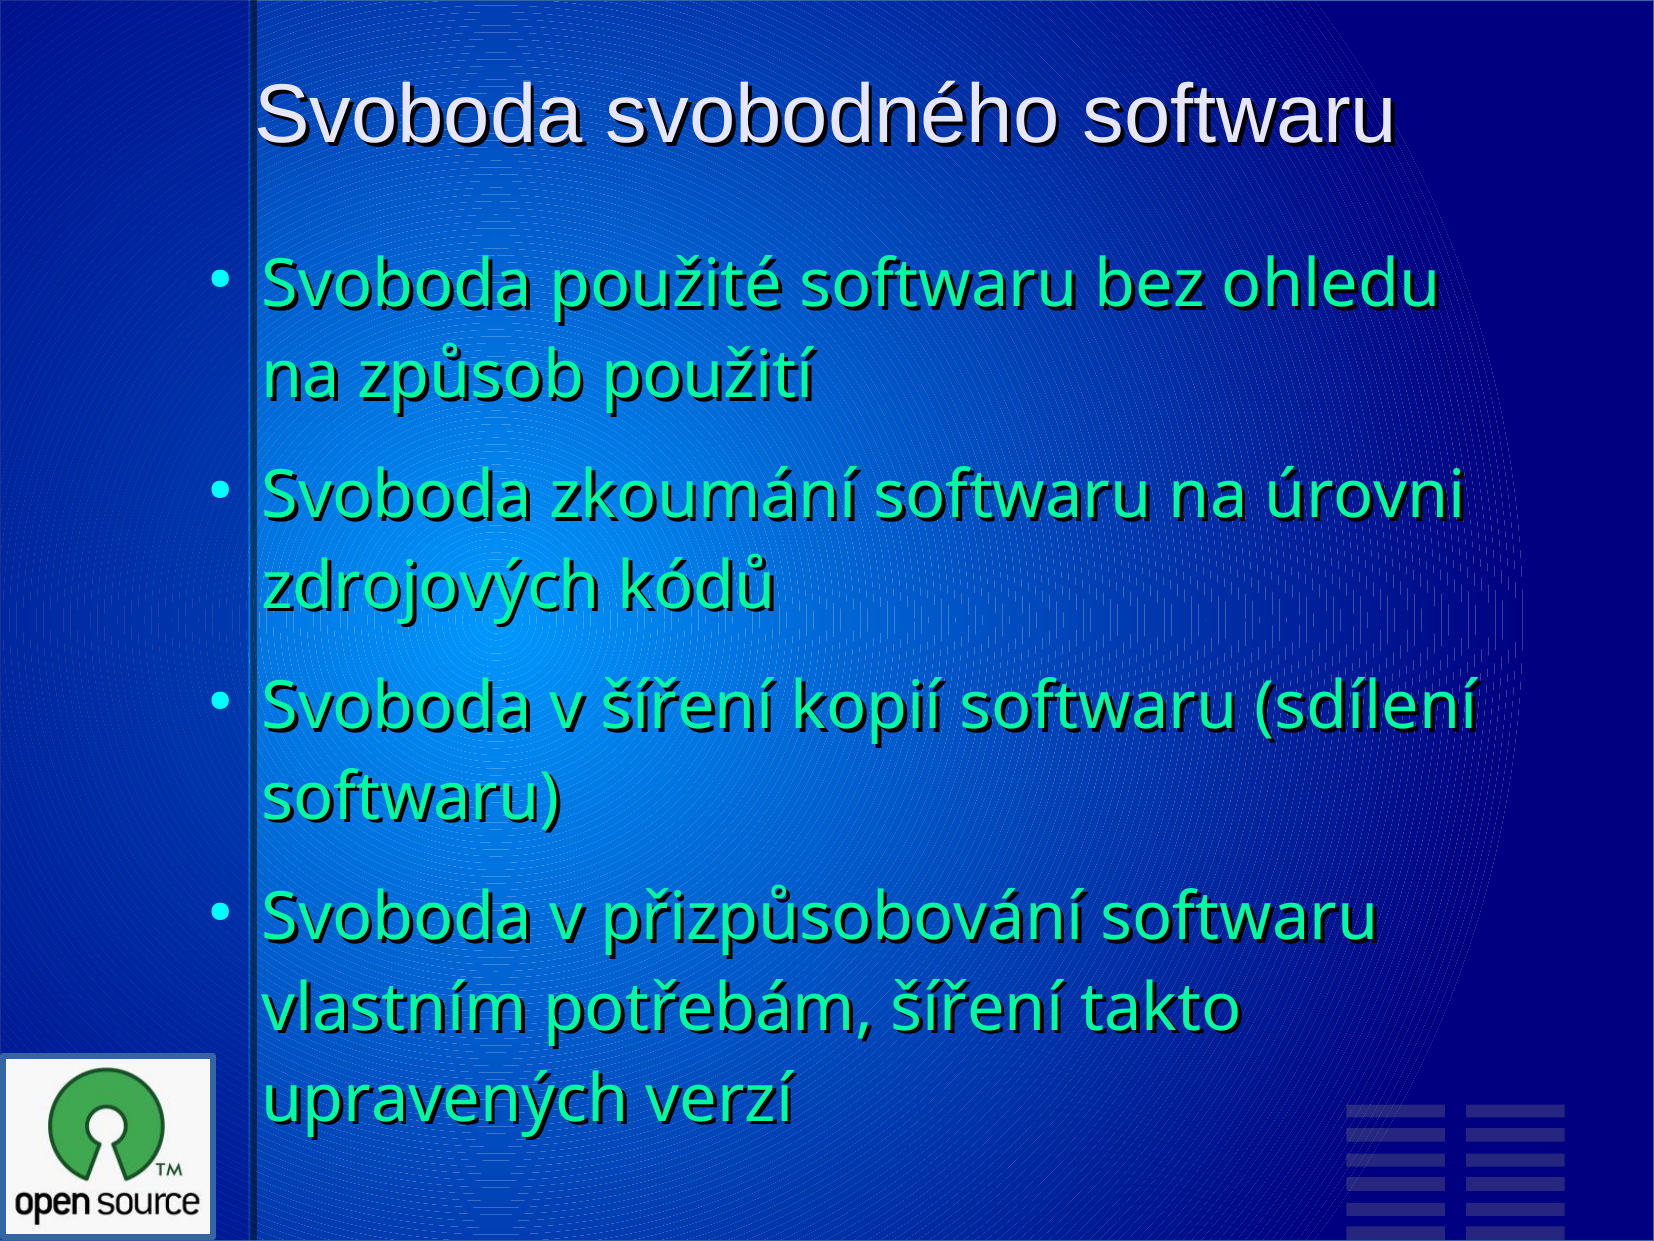

# Svoboda svobodného softwaru
Svoboda použité softwaru bez ohledu na způsob použití
Svoboda zkoumání softwaru na úrovni zdrojových kódů
Svoboda v šíření kopií softwaru (sdílení softwaru)
Svoboda v přizpůsobování softwaru vlastním potřebám, šíření takto upravených verzí